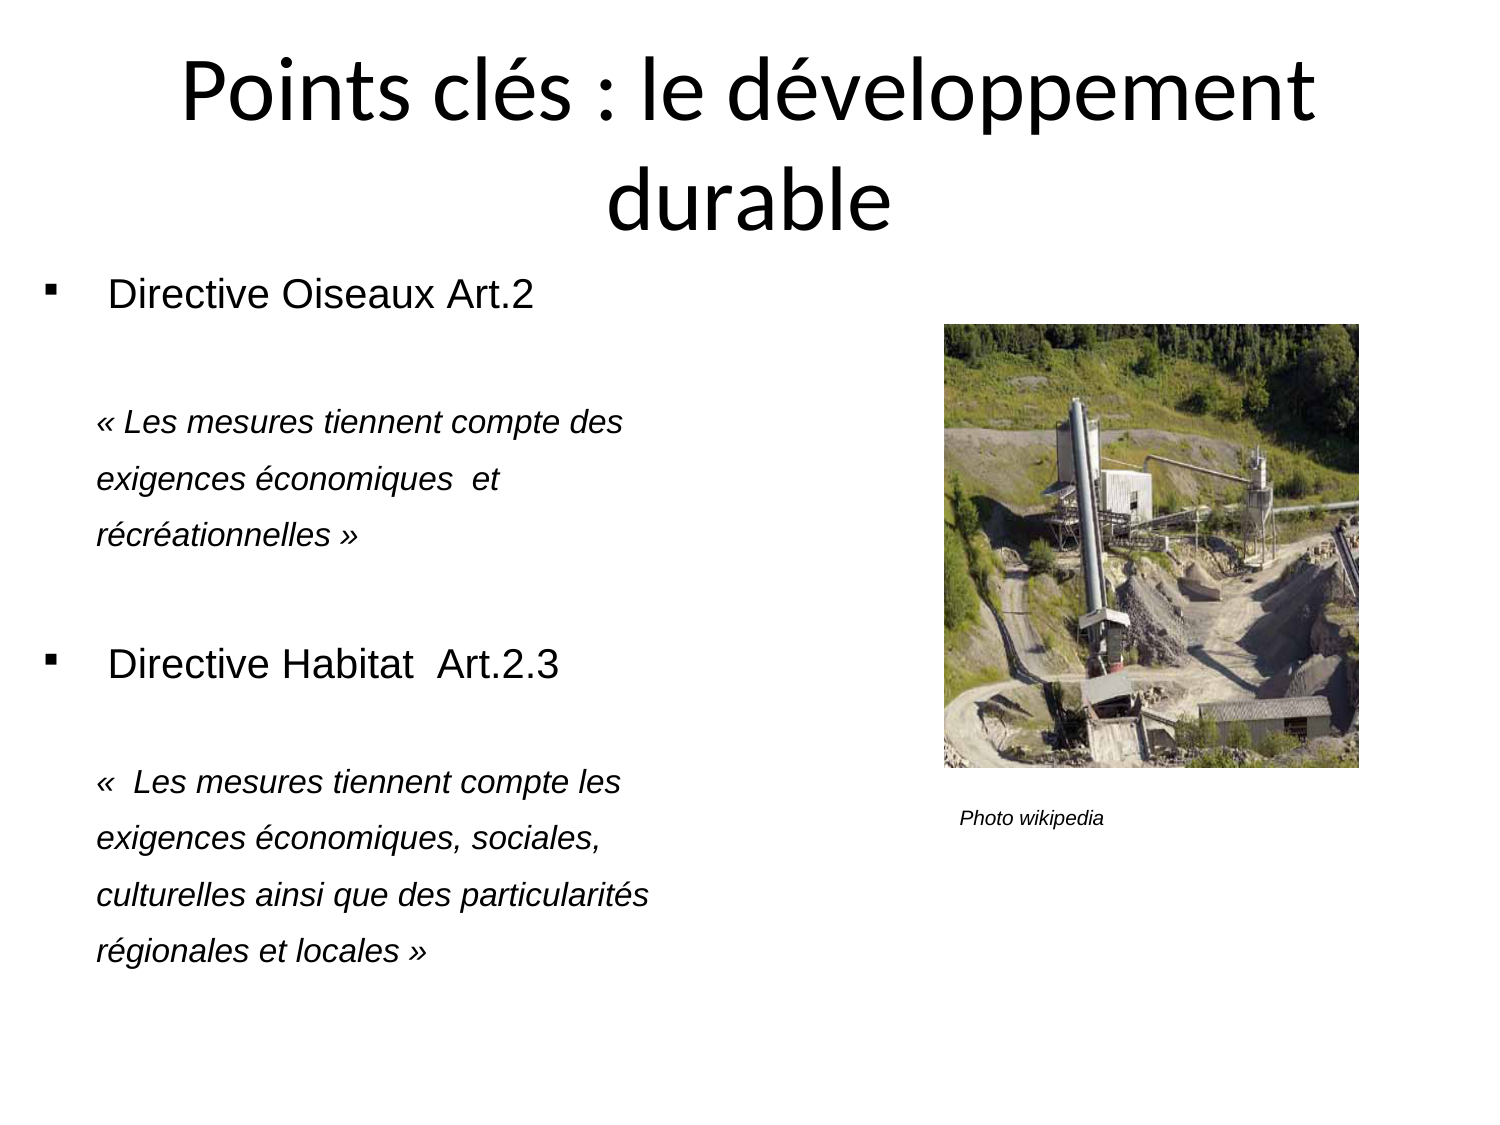

# Points clés : le développement durable
 Directive Oiseaux Art.2
« Les mesures tiennent compte des
exigences économiques et
récréationnelles »
 Directive Habitat Art.2.3
«  Les mesures tiennent compte les
exigences économiques, sociales,
culturelles ainsi que des particularités
régionales et locales »
Photo wikipedia